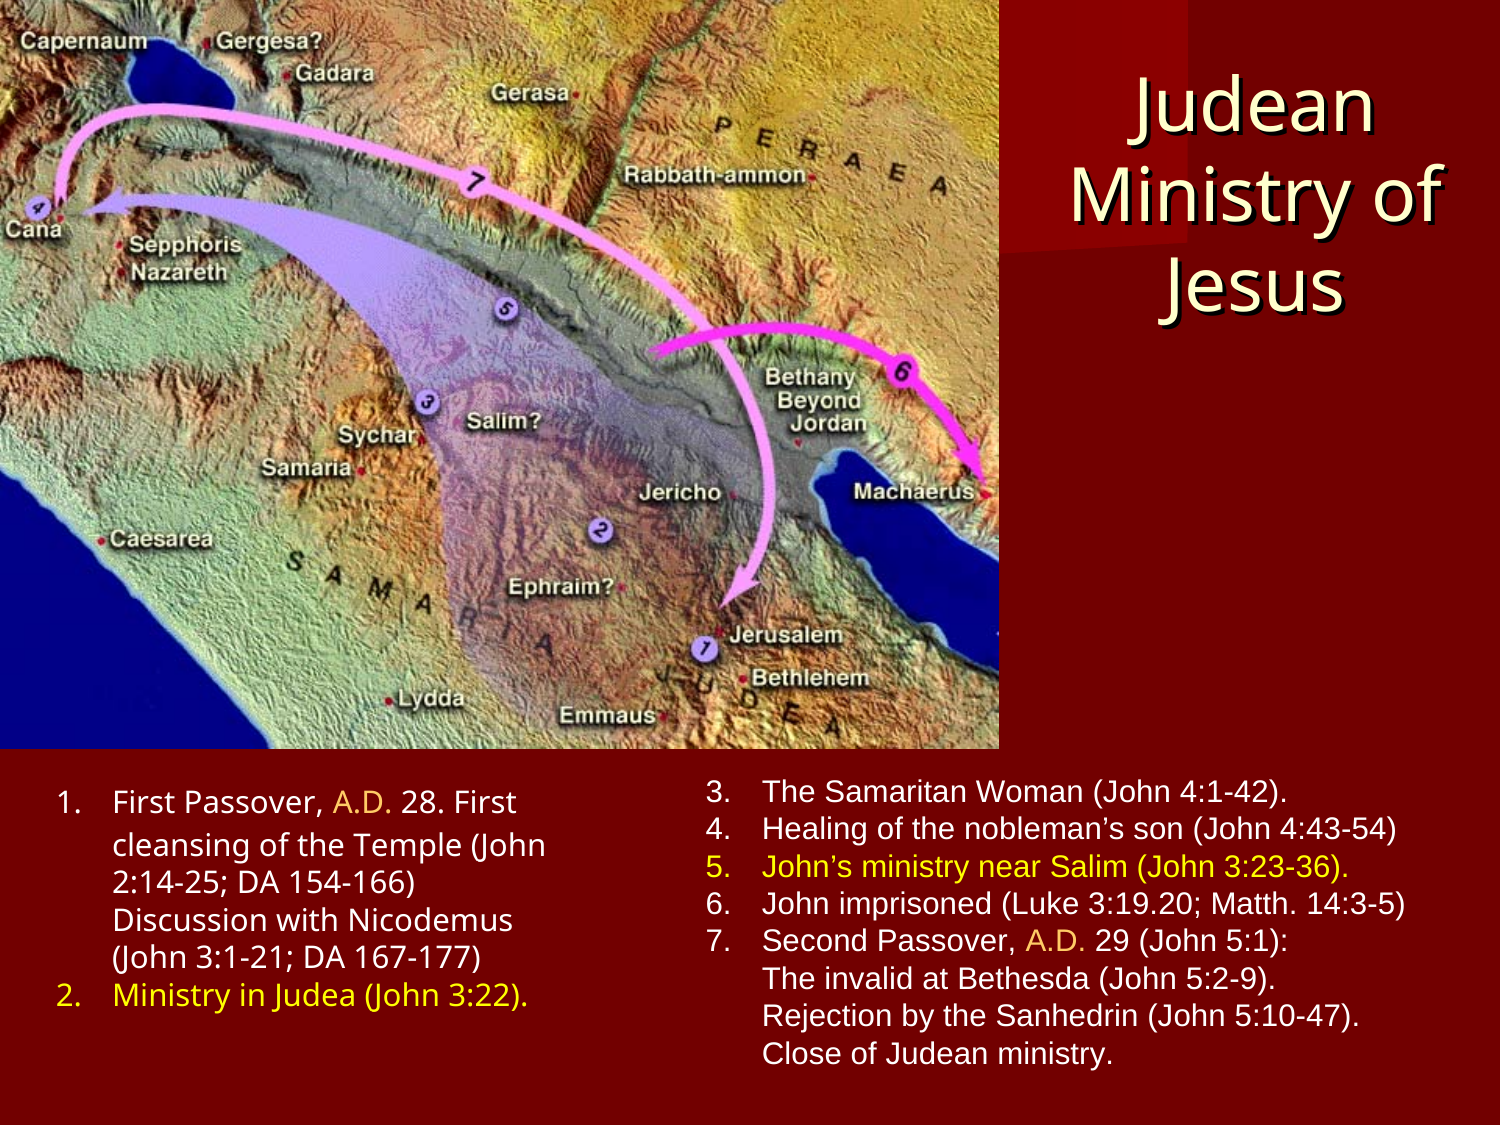

# Judean Ministry of Jesus
The Samaritan Woman (John 4:1-42).
Healing of the nobleman’s son (John 4:43-54)
John’s ministry near Salim (John 3:23-36).
John imprisoned (Luke 3:19.20; Matth. 14:3-5)
Second Passover, A.D. 29 (John 5:1):
The invalid at Bethesda (John 5:2-9).
Rejection by the Sanhedrin (John 5:10-47).
Close of Judean ministry.
First Passover, A.D. 28. First cleansing of the Temple (John 2:14-25; DA 154-166)
Discussion with Nicodemus (John 3:1-21; DA 167-177)
Ministry in Judea (John 3:22).